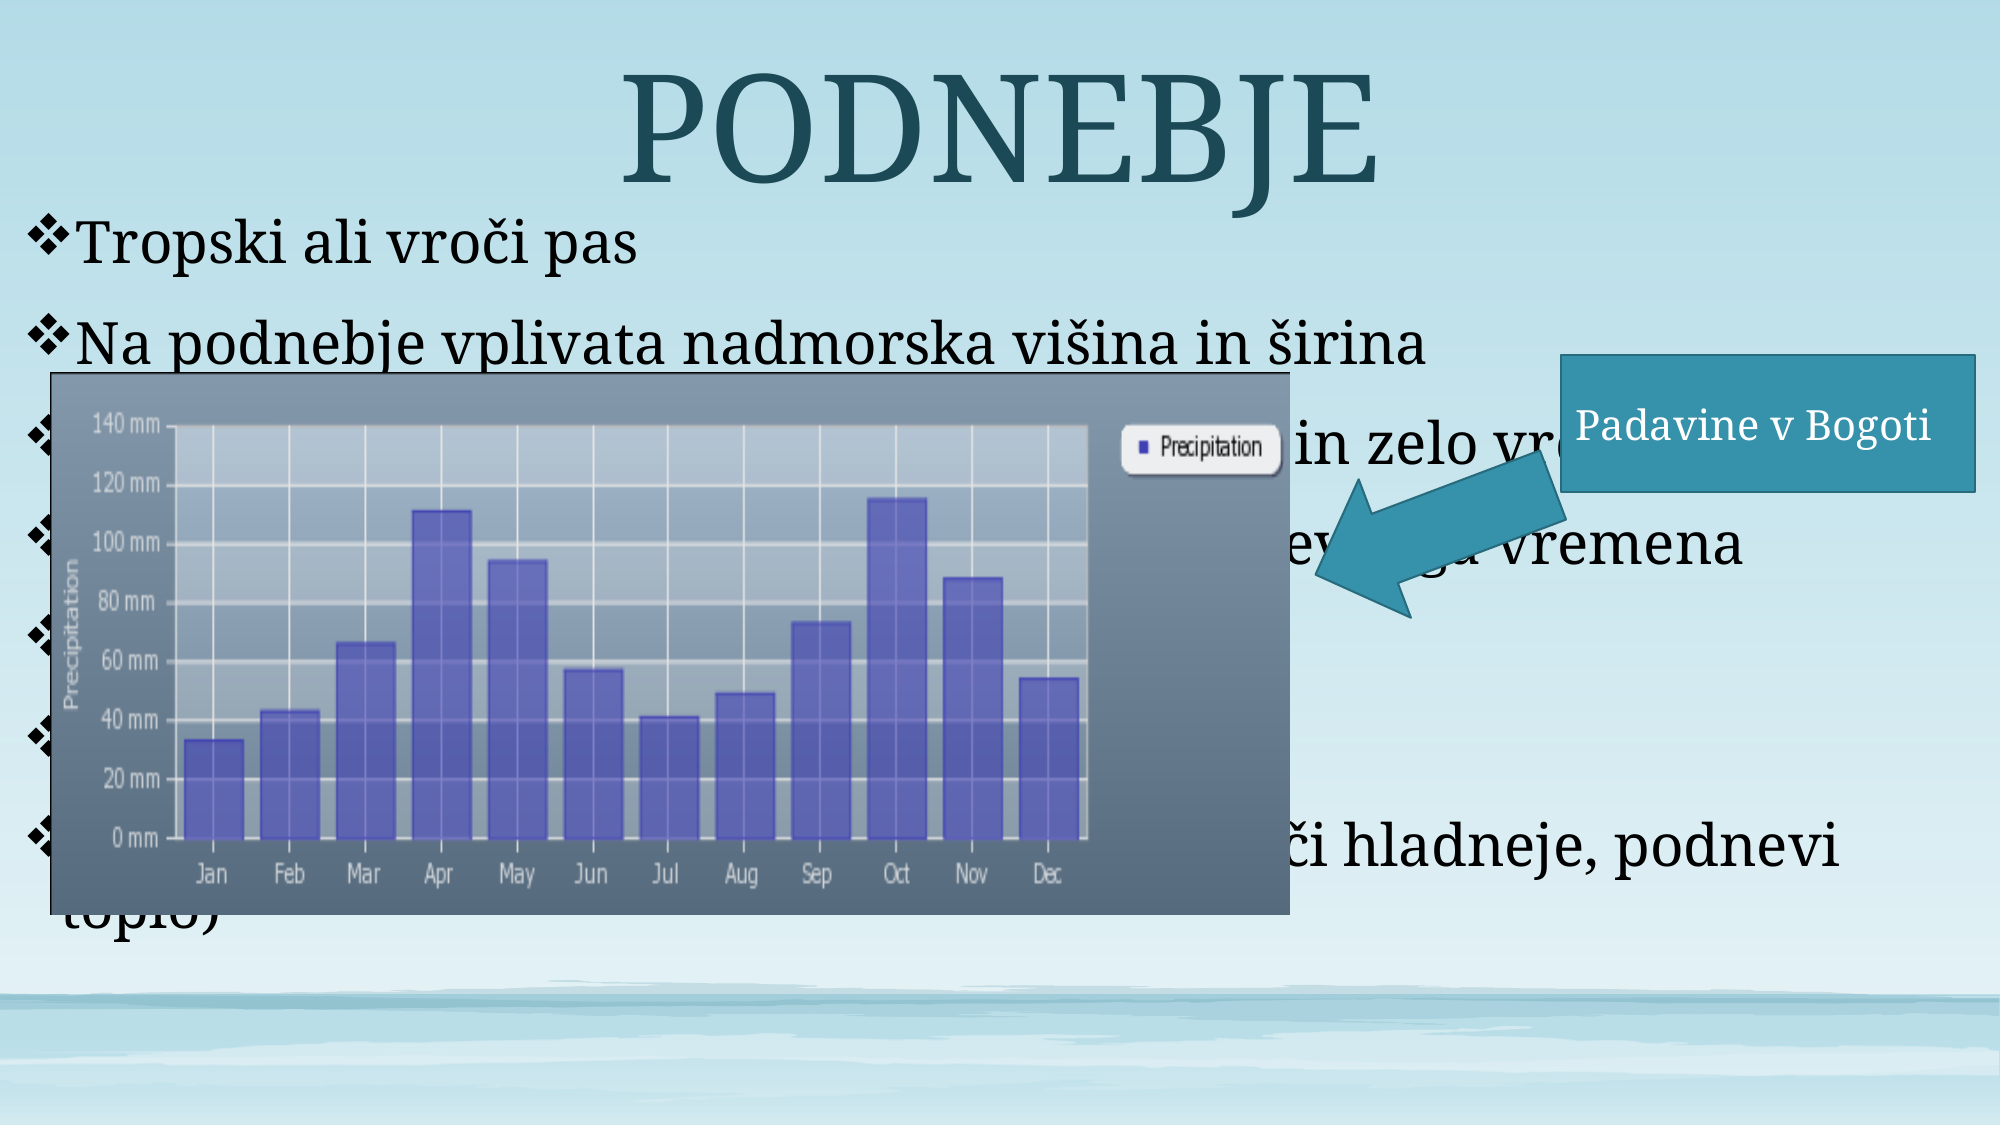

# PODNEBJE
Tropski ali vroči pas
Na podnebje vplivata nadmorska višina in širina
Na obalah in na severu je podnebje tropsko in zelo vroče
V mesecu maju in novembra je obdobje deževnega vremena
V hribovitih predelih je hladneje
V visokih gorah pa precej mrzlo
Vreme v Bogoti je celo leto pomladno (ponoči hladneje, podnevi toplo)
Padavine v Bogoti